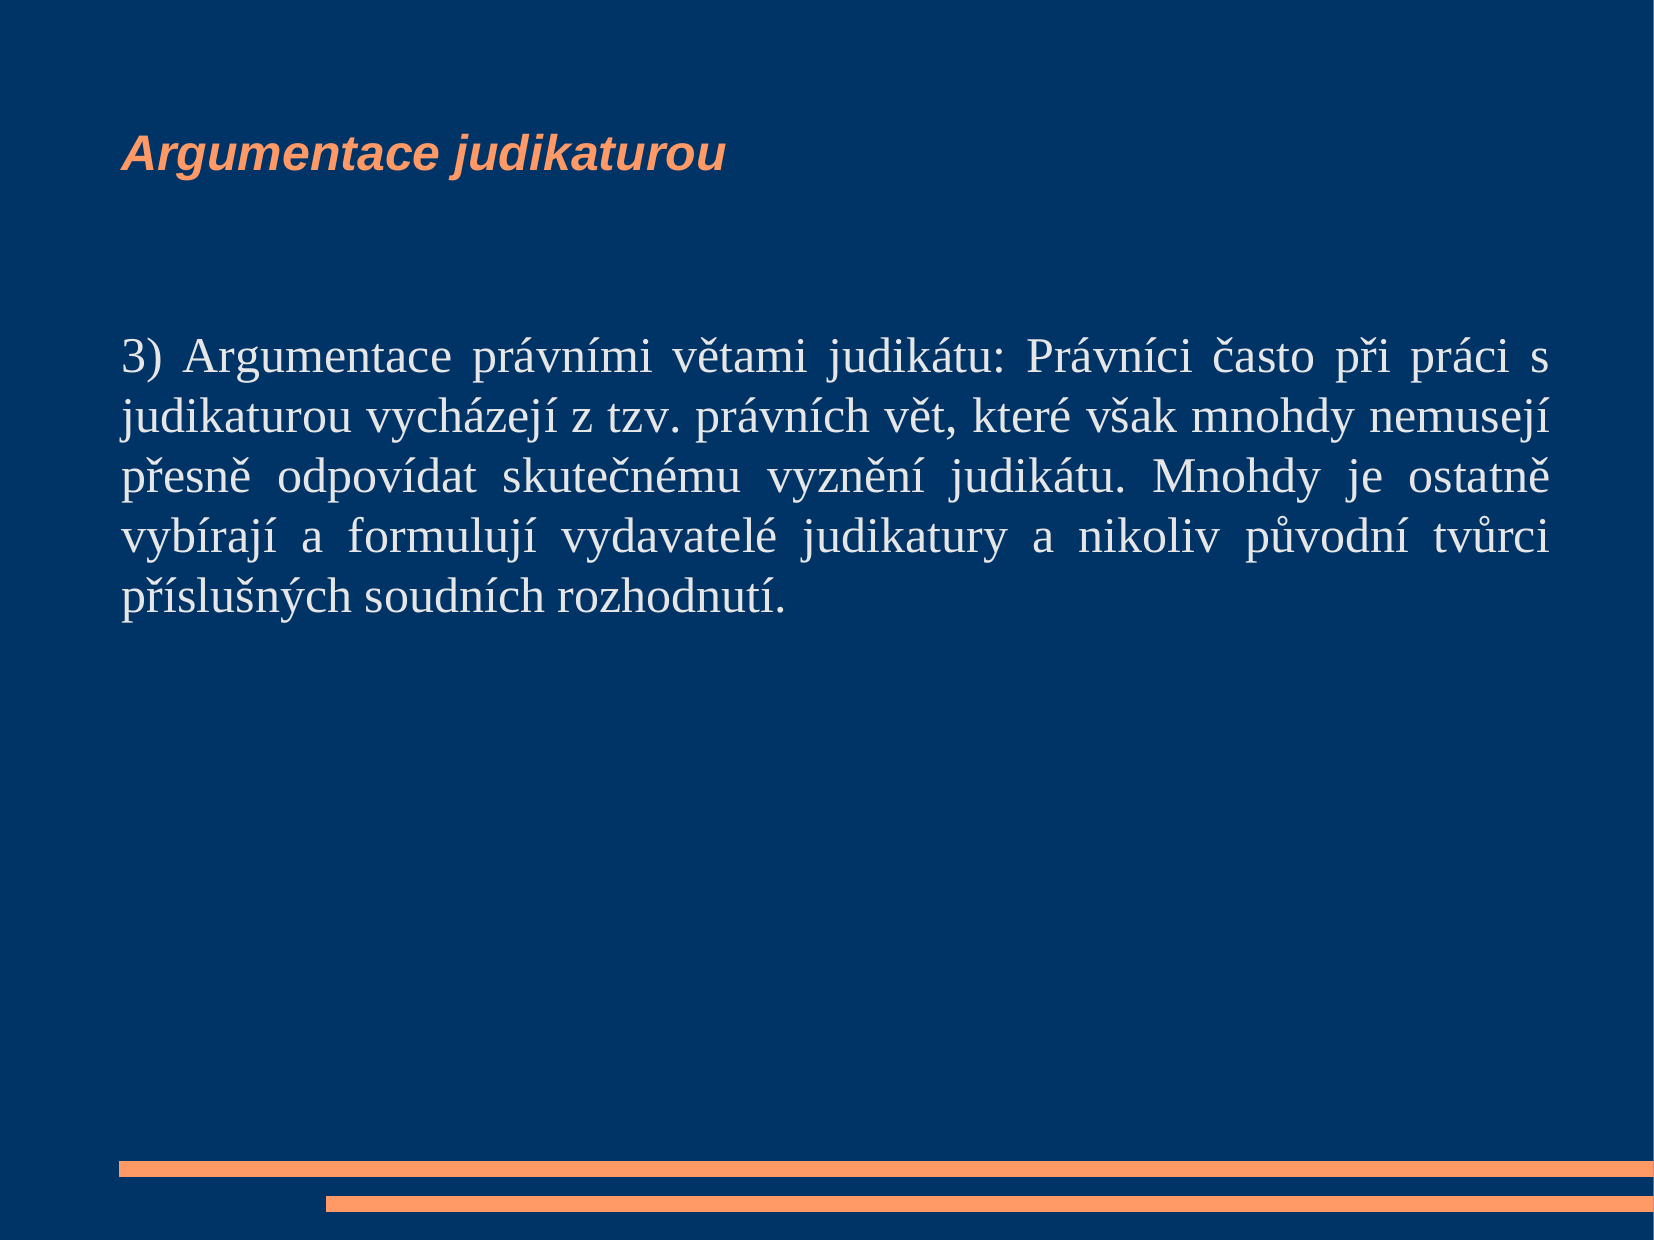

# Argumentace judikaturou
3) Argumentace právními větami judikátu: Právníci často při práci s judikaturou vycházejí z tzv. právních vět, které však mnohdy nemusejí přesně odpovídat skutečnému vyznění judikátu. Mnohdy je ostatně vybírají a formulují vydavatelé judikatury a nikoliv původní tvůrci příslušných soudních rozhodnutí.